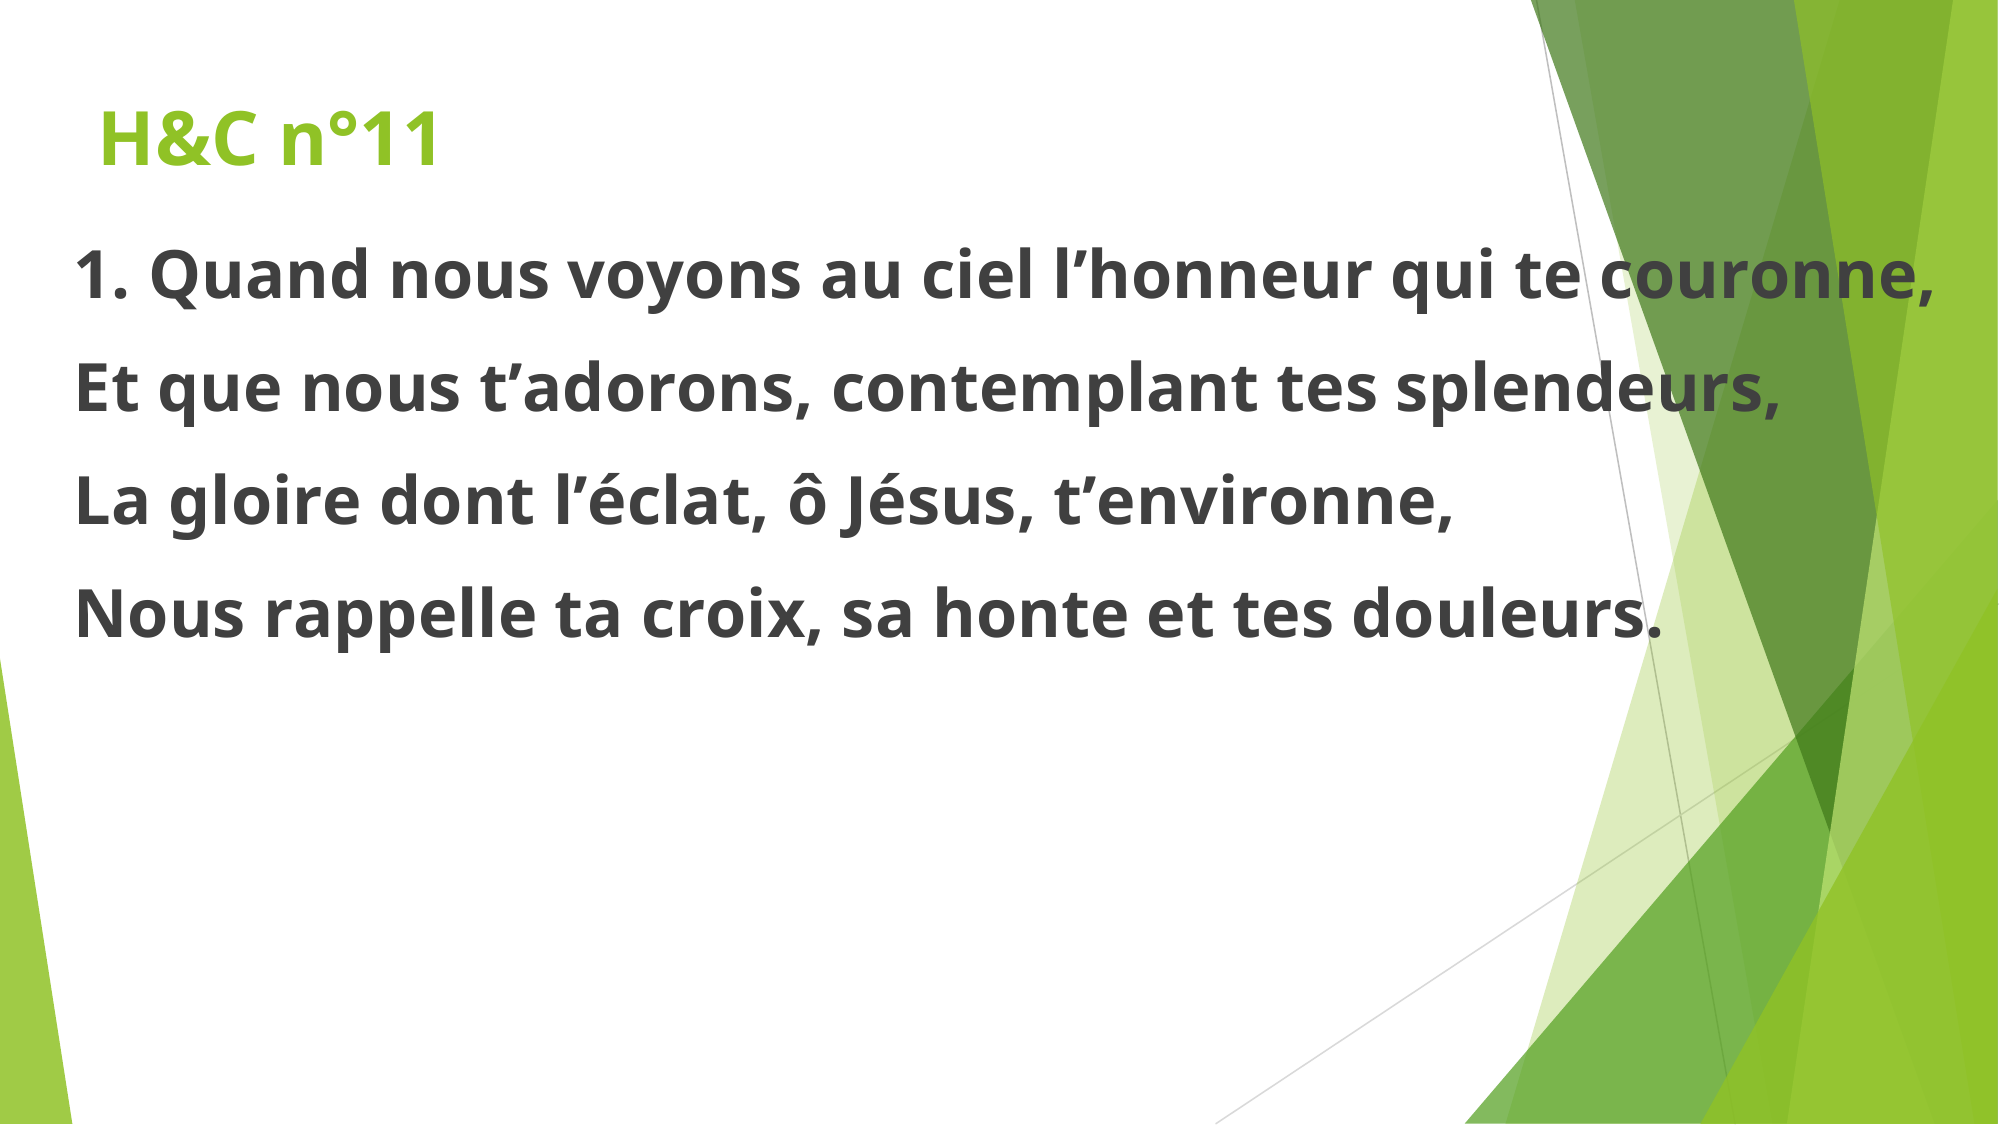

H&C n°11
1. Quand nous voyons au ciel l’honneur qui te couronne,
Et que nous t’adorons, contemplant tes splendeurs,
La gloire dont l’éclat, ô Jésus, t’environne,
Nous rappelle ta croix, sa honte et tes douleurs.